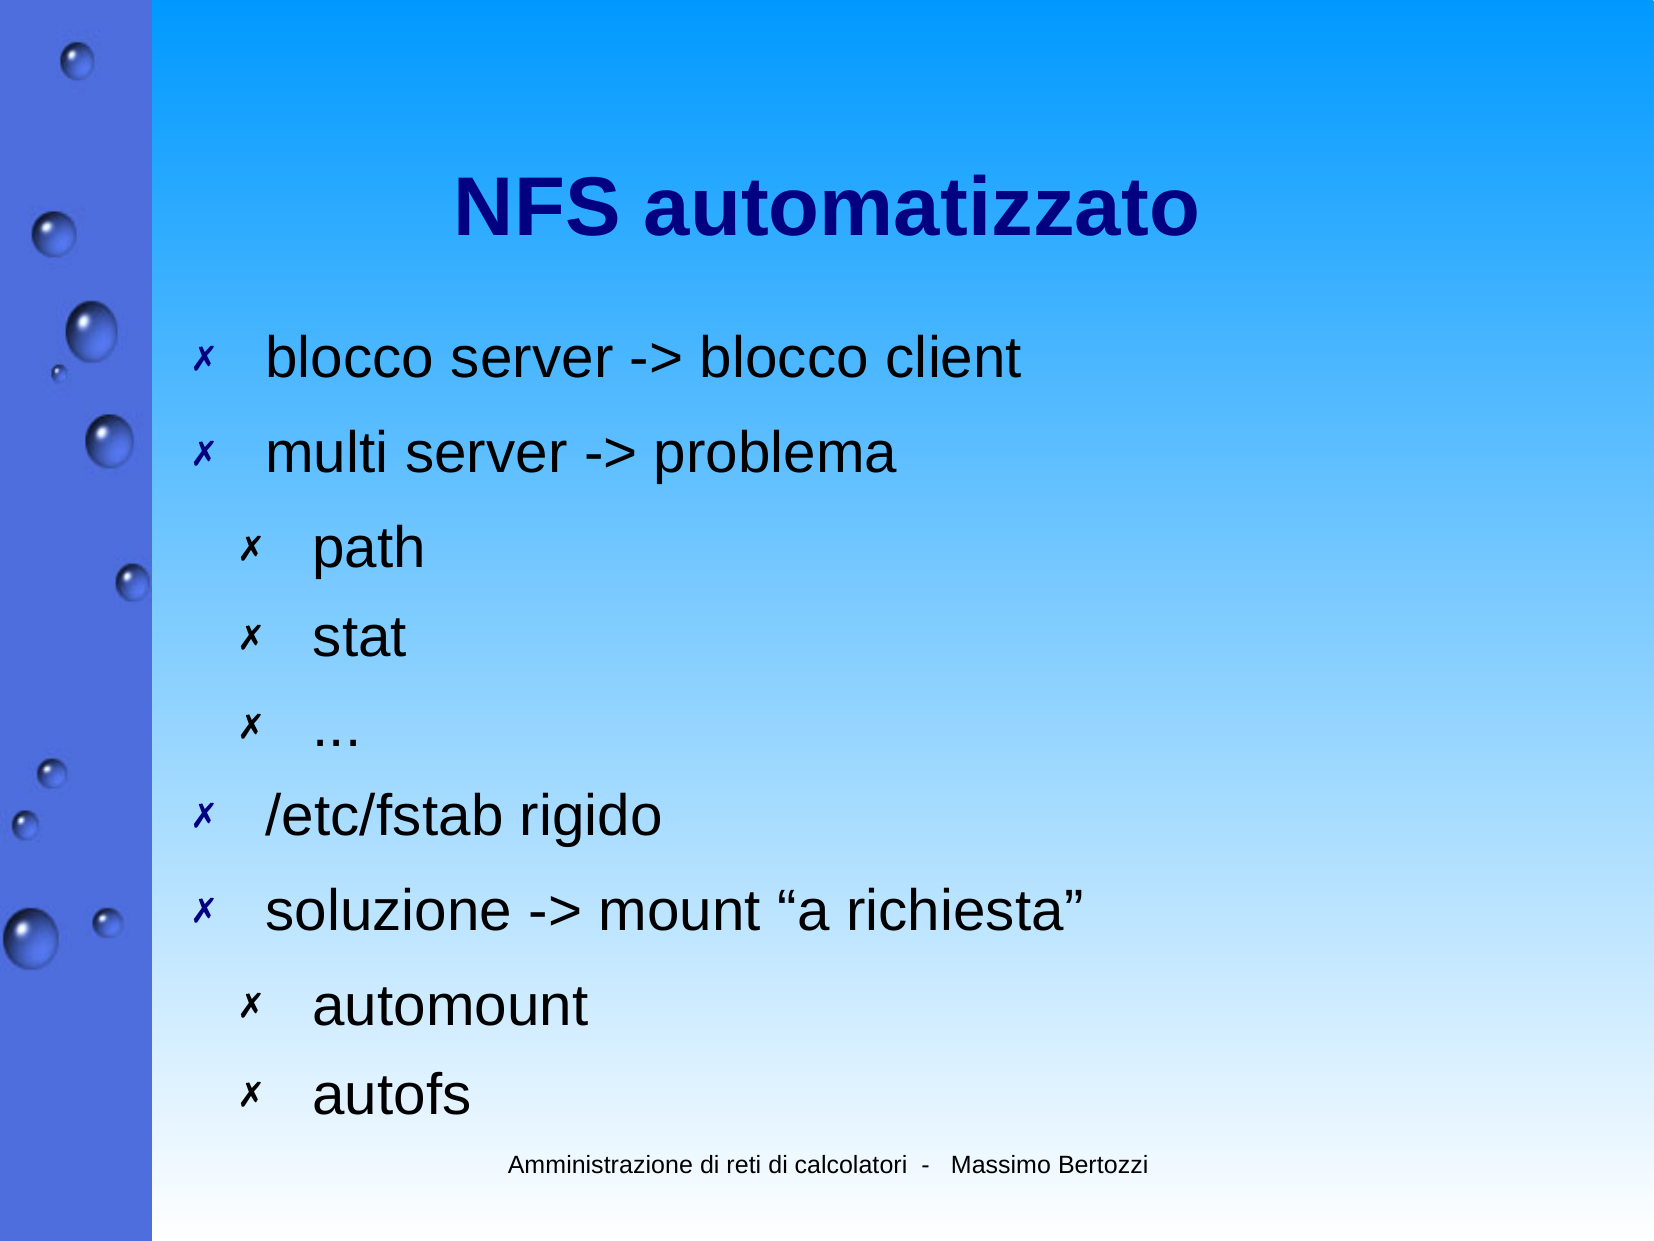

# NFS automatizzato
blocco server -> blocco client
multi server -> problema
path
stat
...
/etc/fstab rigido
soluzione -> mount “a richiesta”
automount
autofs